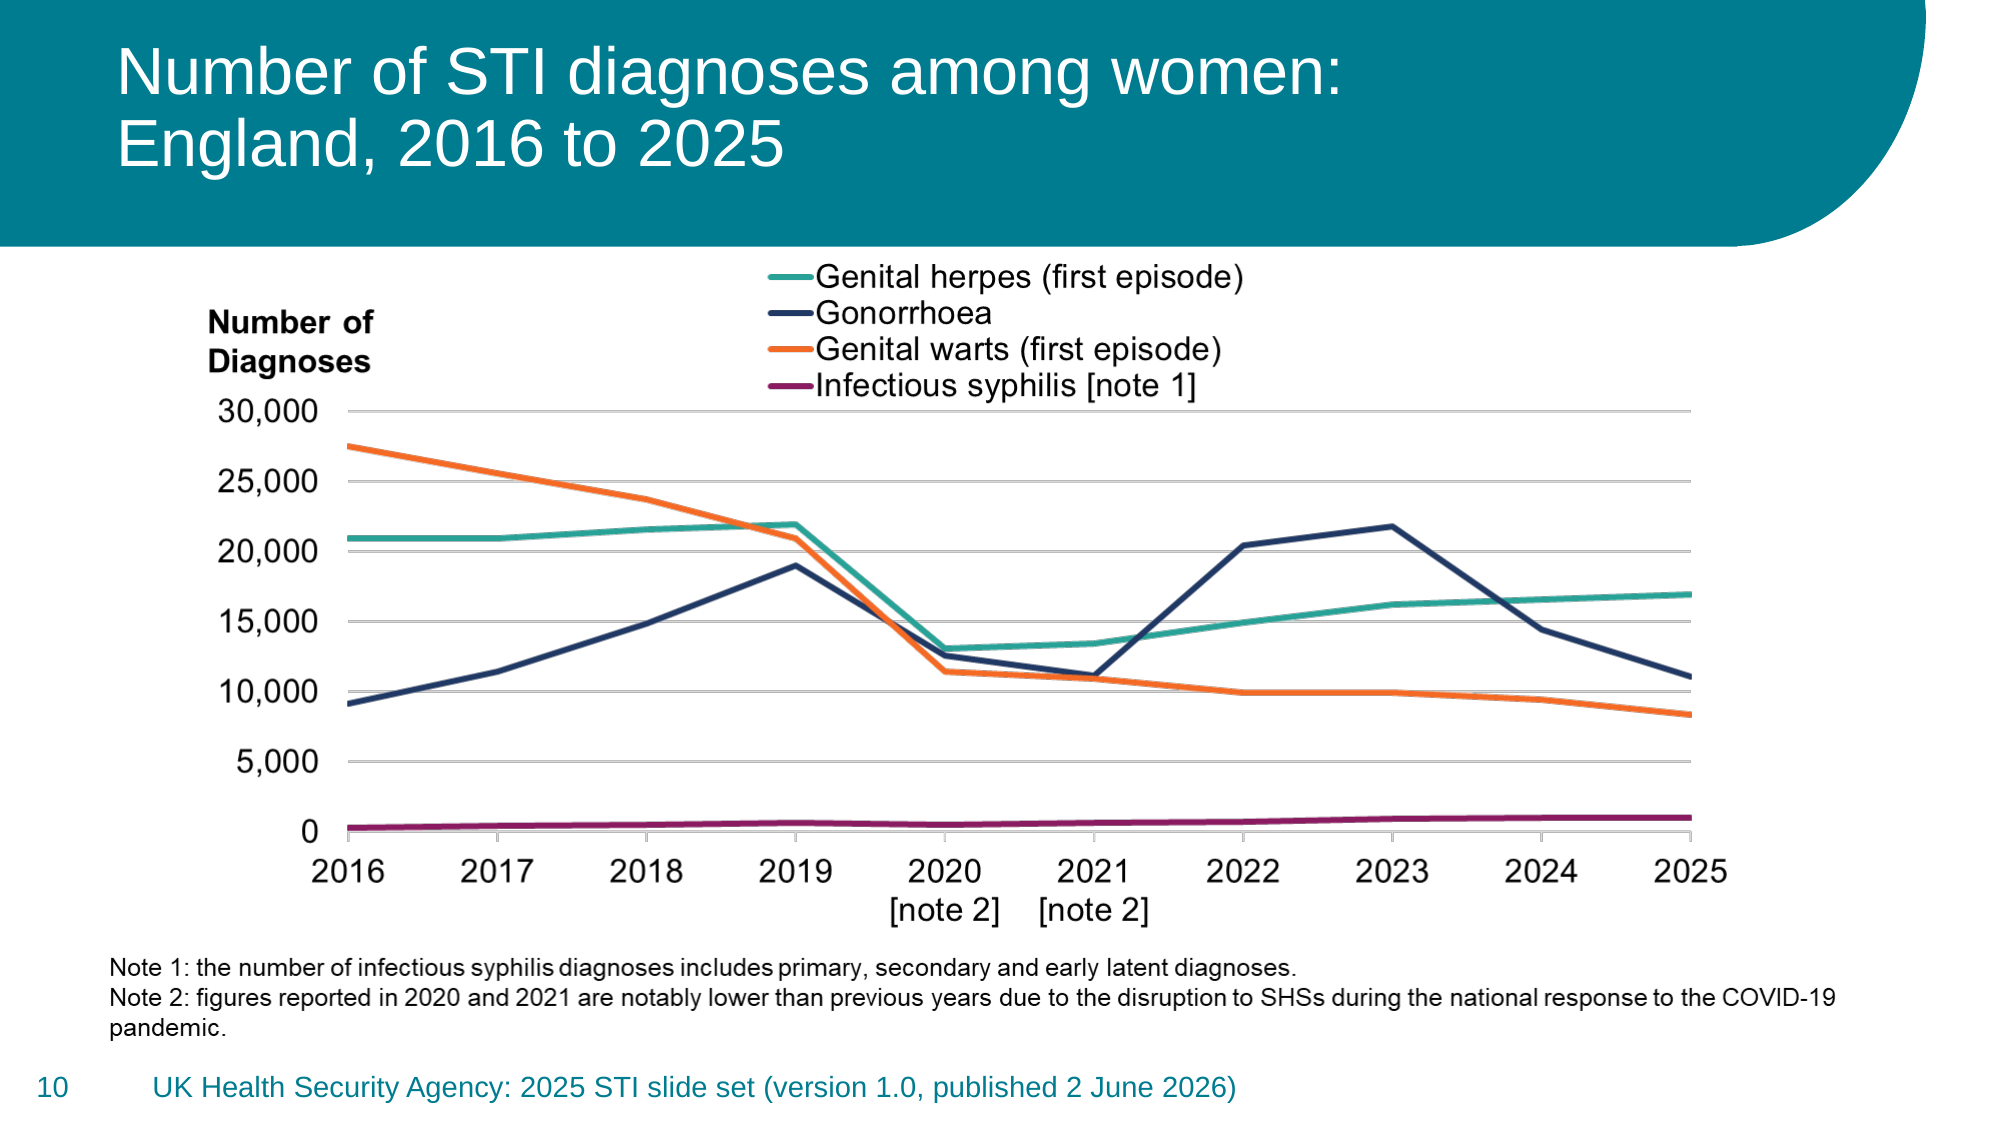

# Number of STI diagnoses among women: England, 2016 to 2025
10
UK Health Security Agency: 2025 STI slide set (version 1.0, published 2 June 2026)